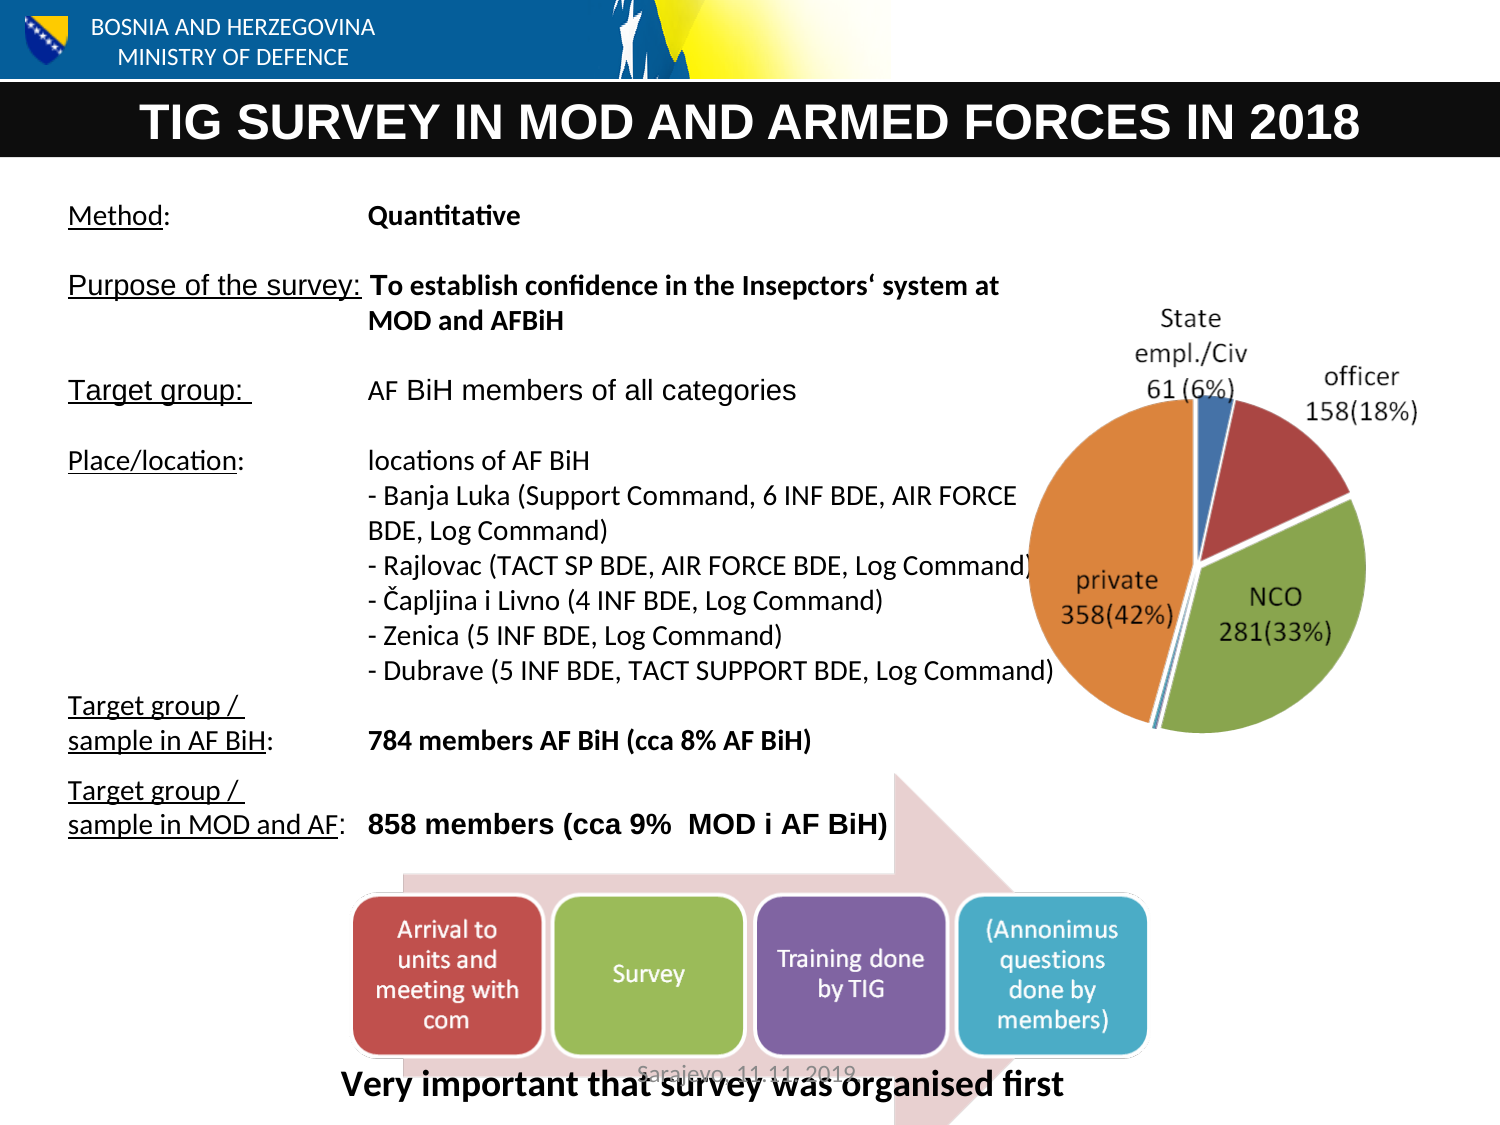

# TIG SURVEY IN MOD AND ARMED FORCES IN 2018
Method: 		Quantitative
Purpose of the survey: To establish confidence in the Insepctors‘ system at 		MOD and AFBiH
Target group: 	AF BiH members of all categories
Place/location:	locations of AF BiH
		- Banja Luka (Support Command, 6 INF BDE, AIR FORCE 		BDE, Log Command)
		- Rajlovac (TACT SP BDE, AIR FORCE BDE, Log Command)
		- Čapljina i Livno (4 INF BDE, Log Command)
		- Zenica (5 INF BDE, Log Command)
		- Dubrave (5 INF BDE, TACT SUPPORT BDE, Log Command)
Target group /
sample in AF BiH:	784 members AF BiH (cca 8% AF BiH)
Target group /
sample in MOD and AF:	858 members (cca 9% MOD i AF BiH)
Sarajevo, 11.11. 2019.
Very important that survey was organised first